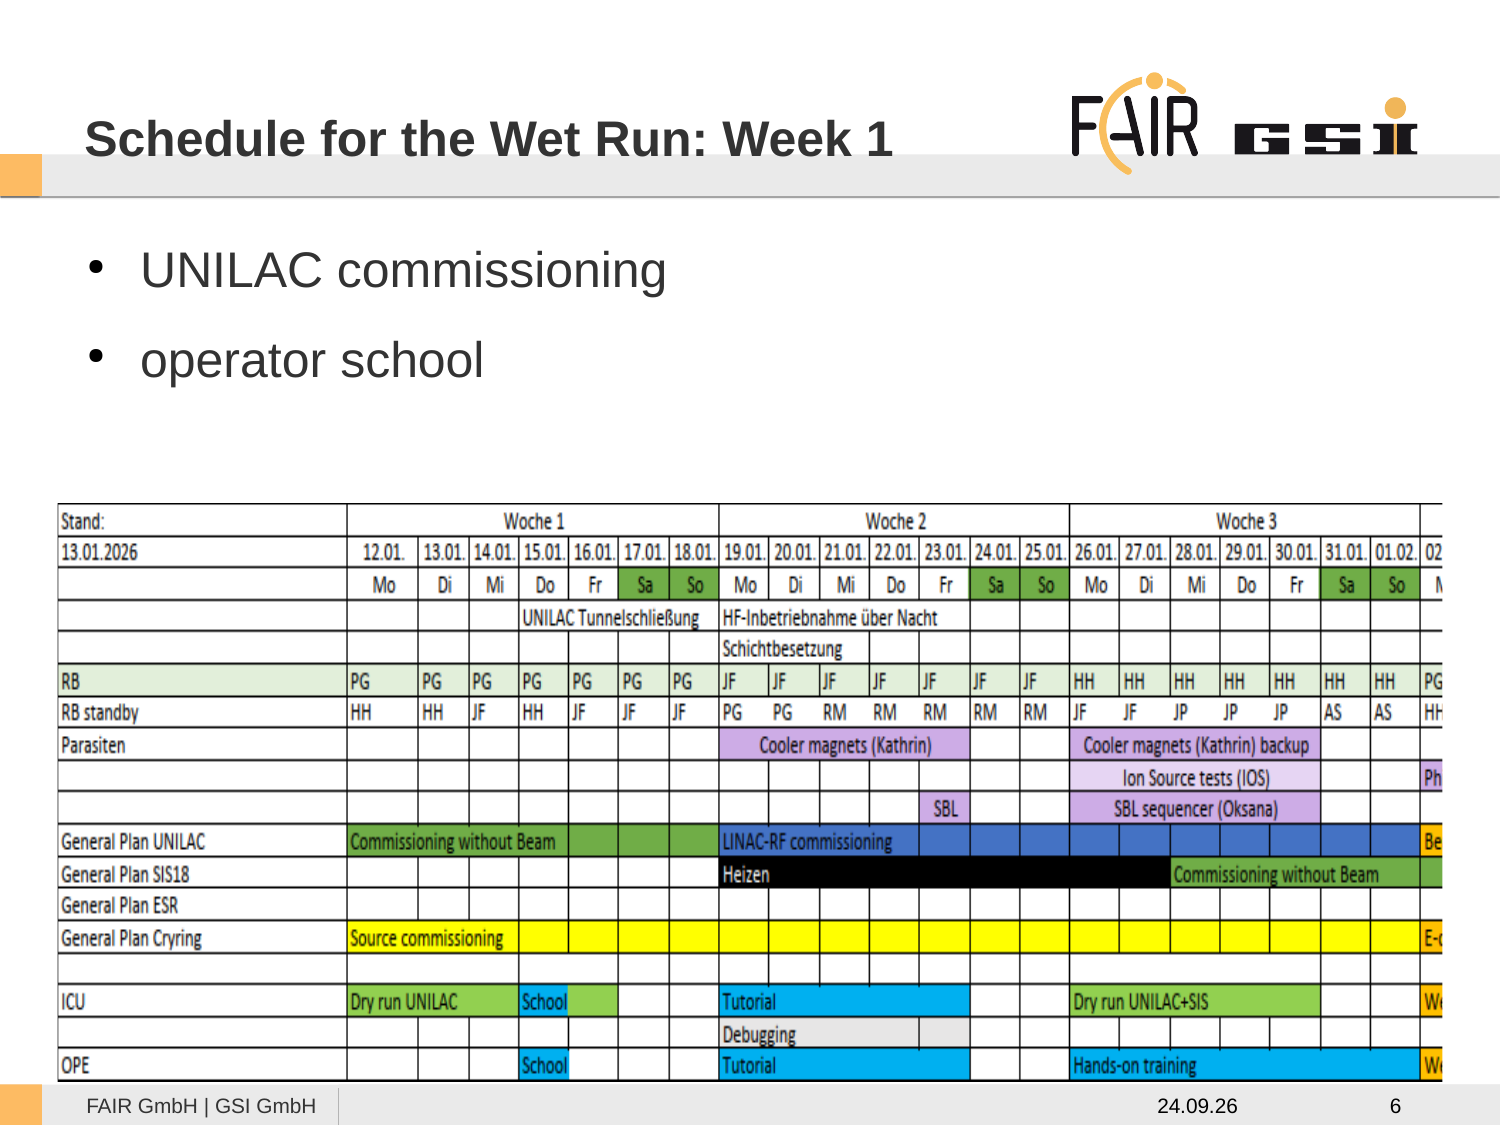

# Schedule for the Wet Run: Week 1
UNILAC commissioning
operator school